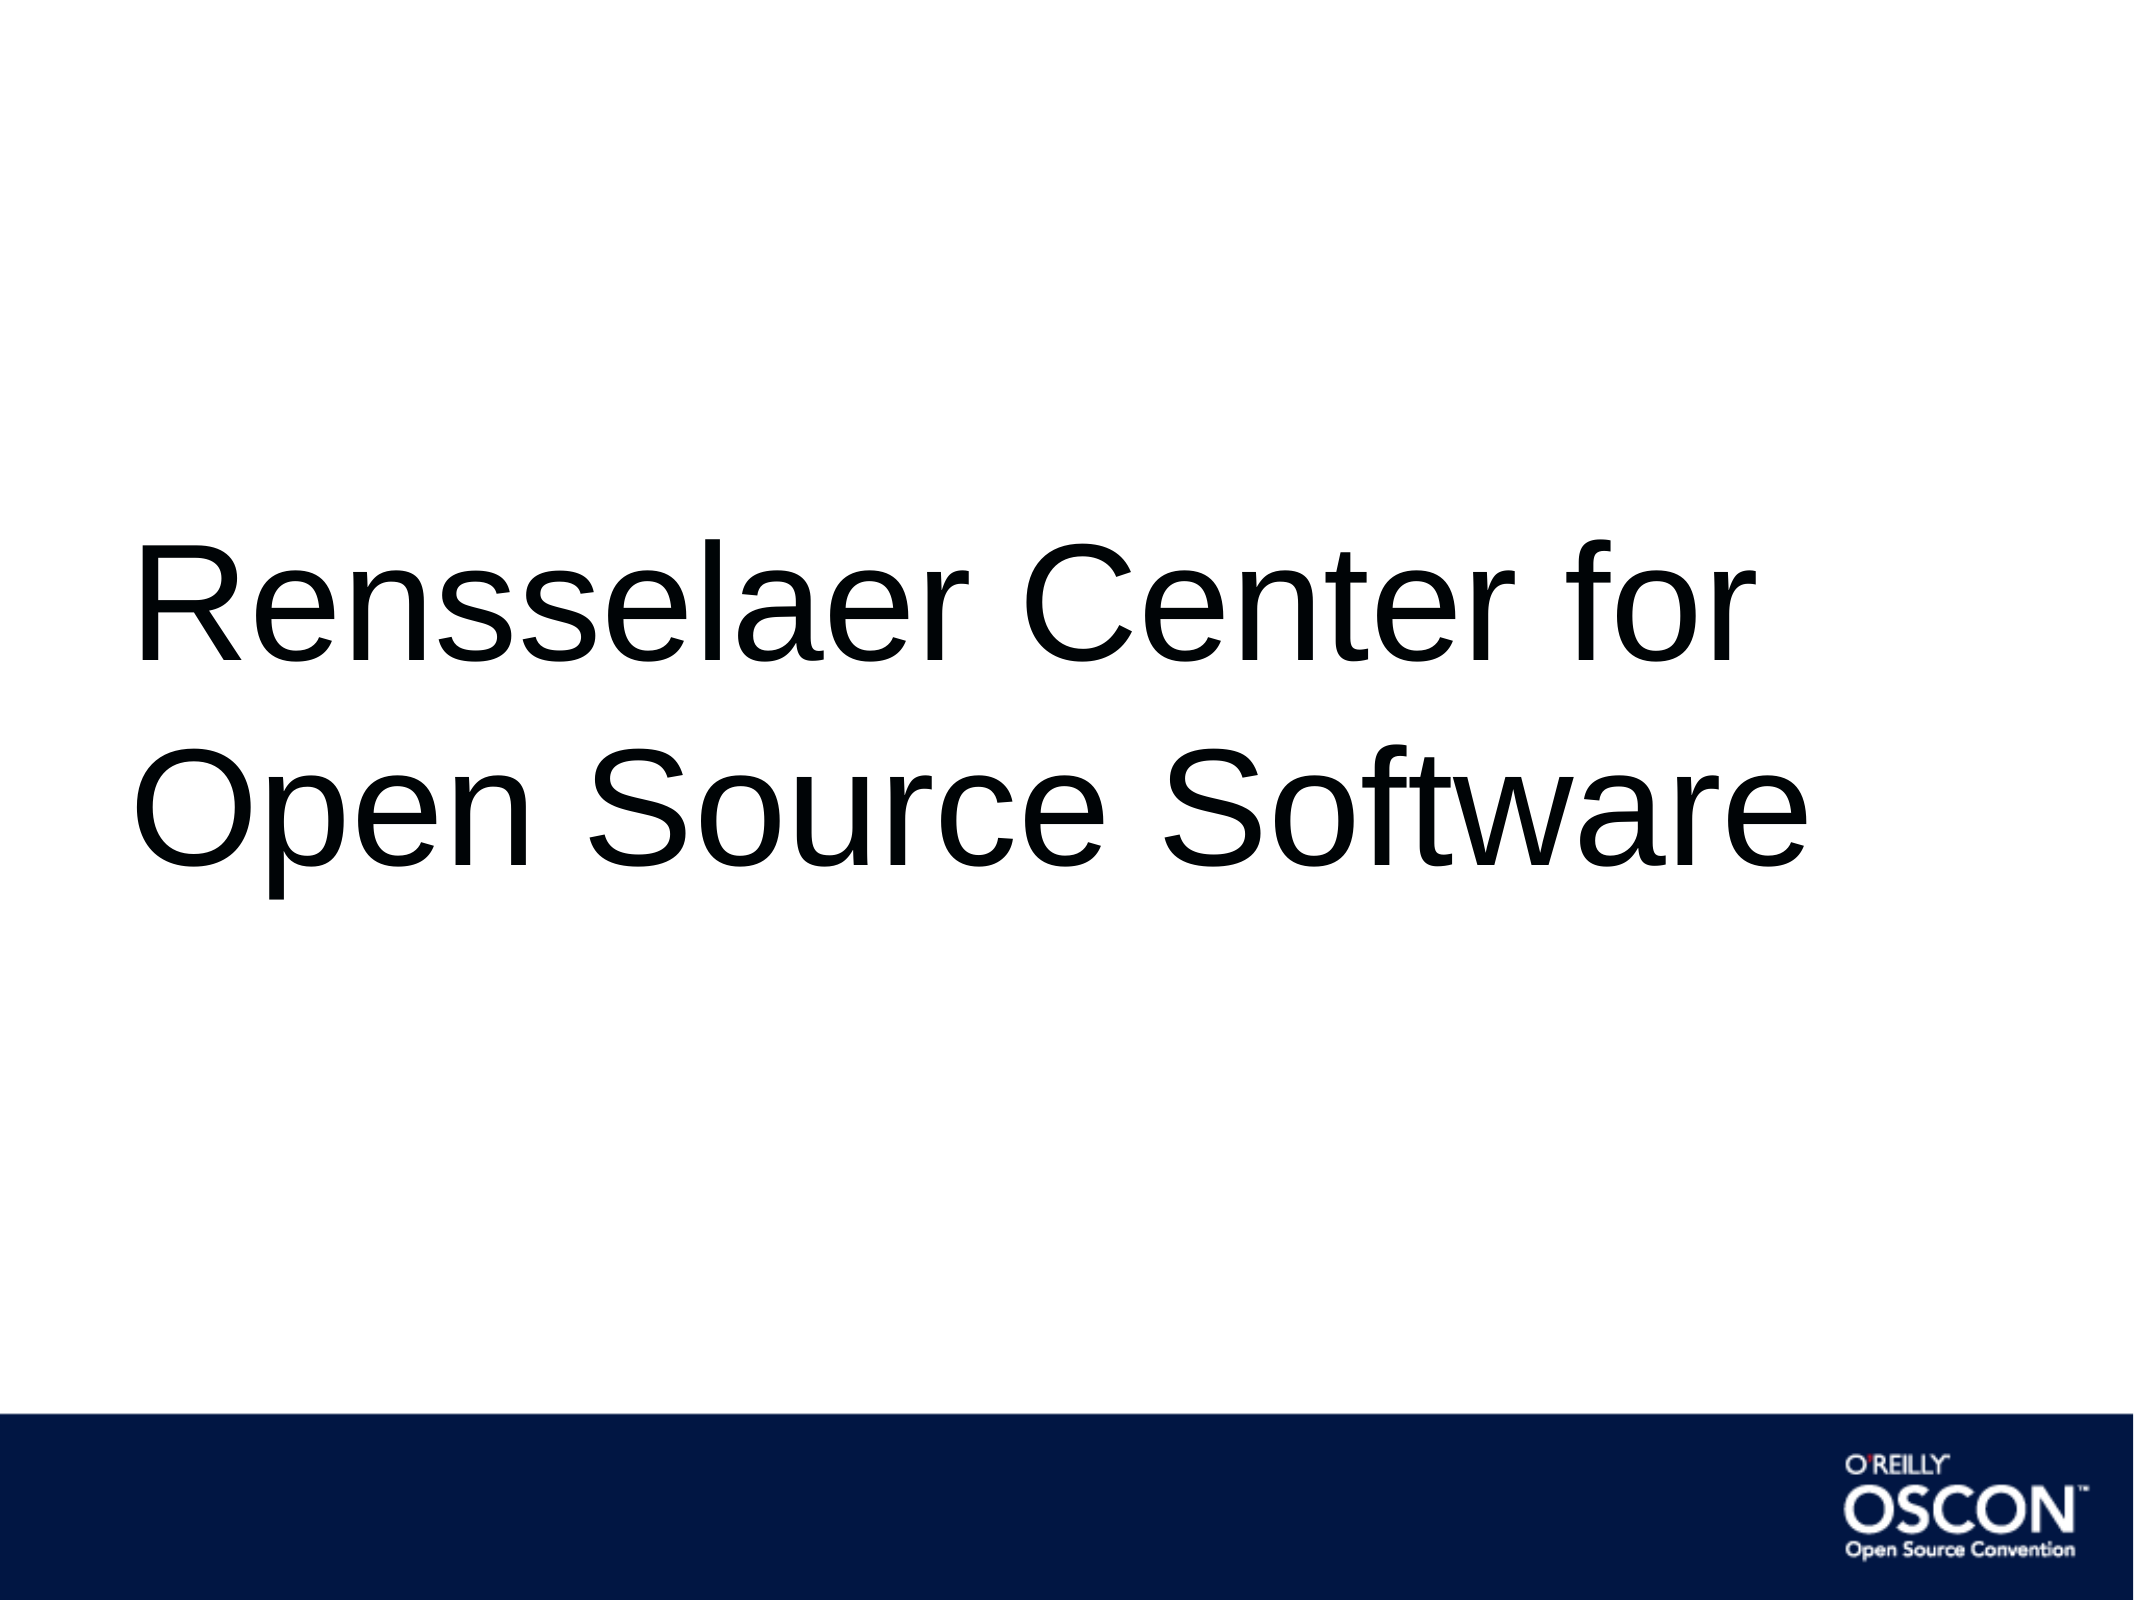

# Rensselaer Center for
	Open Source Software